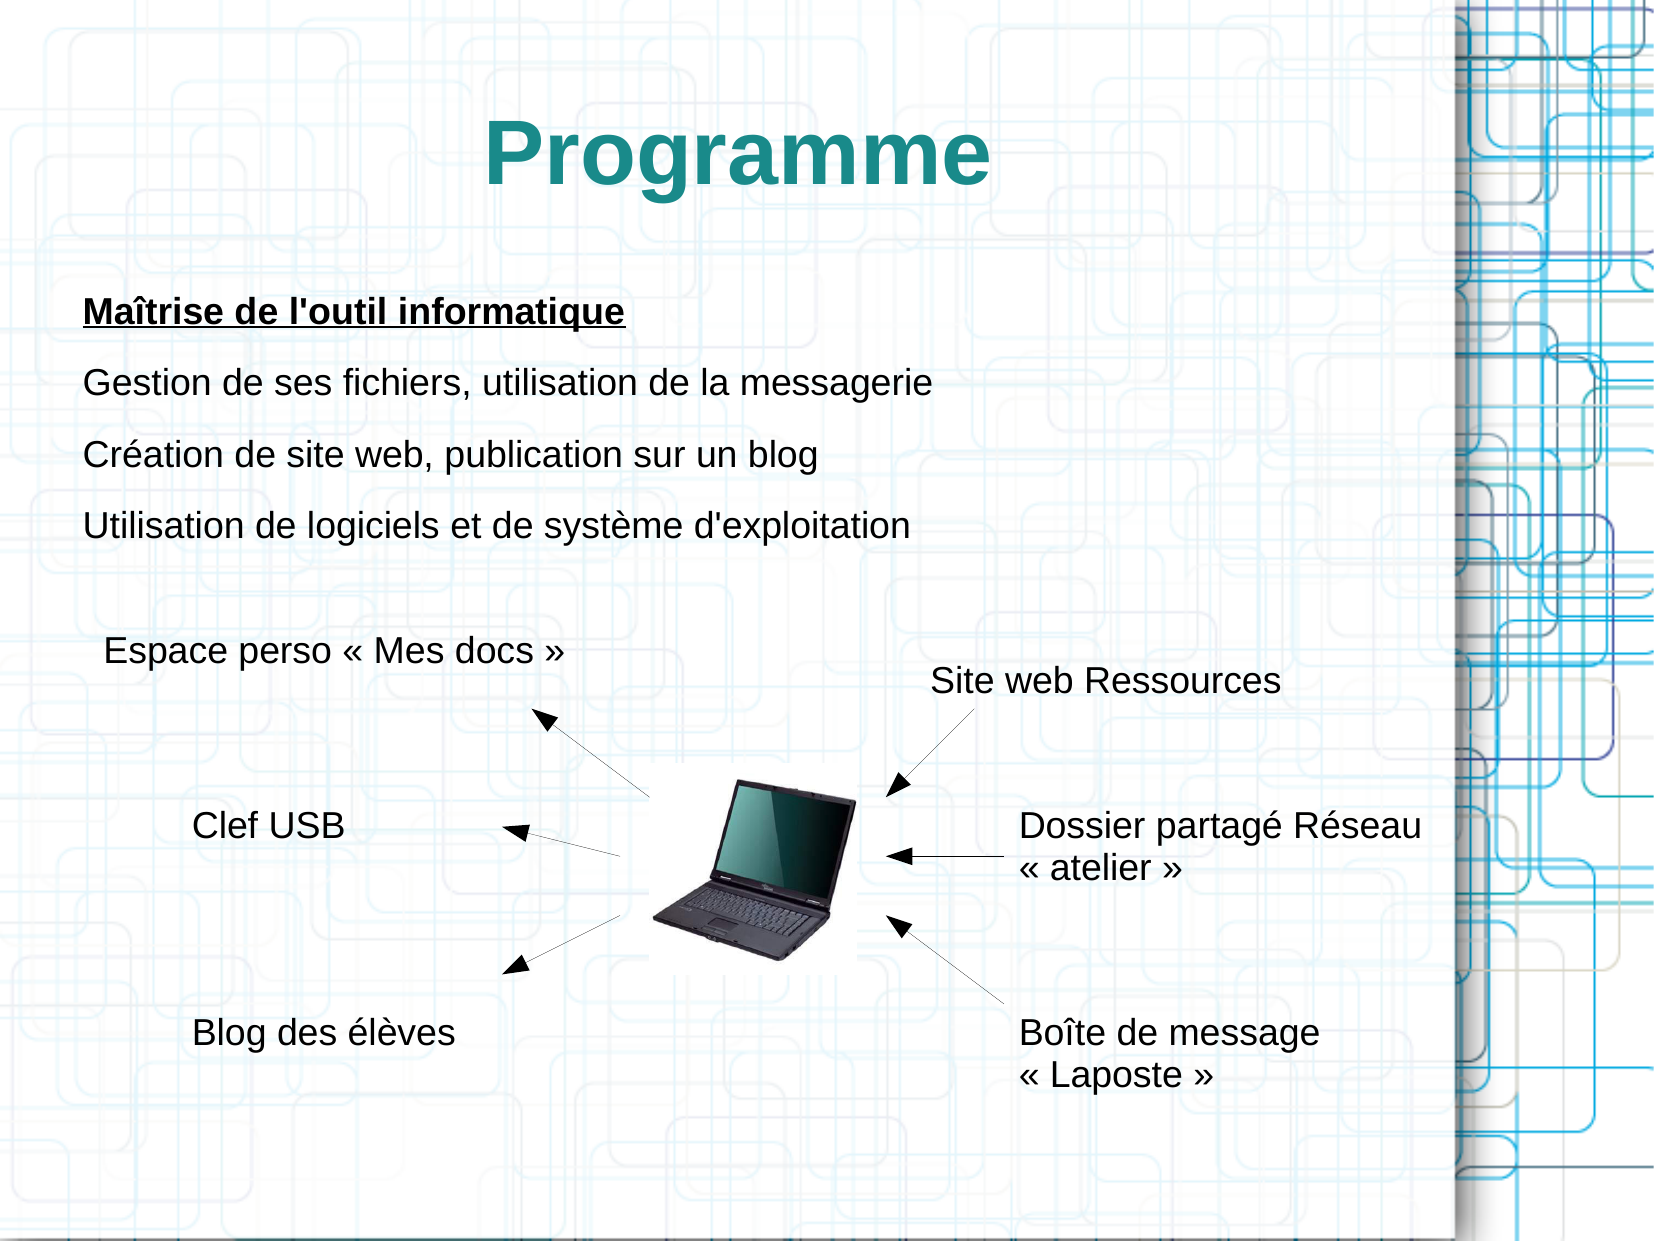

# Programme
Maîtrise de l'outil informatique
Gestion de ses fichiers, utilisation de la messagerie
Création de site web, publication sur un blog
Utilisation de logiciels et de système d'exploitation
Espace perso « Mes docs »
Site web Ressources
Clef USB
Dossier partagé Réseau « atelier »
Blog des élèves
Boîte de message « Laposte »